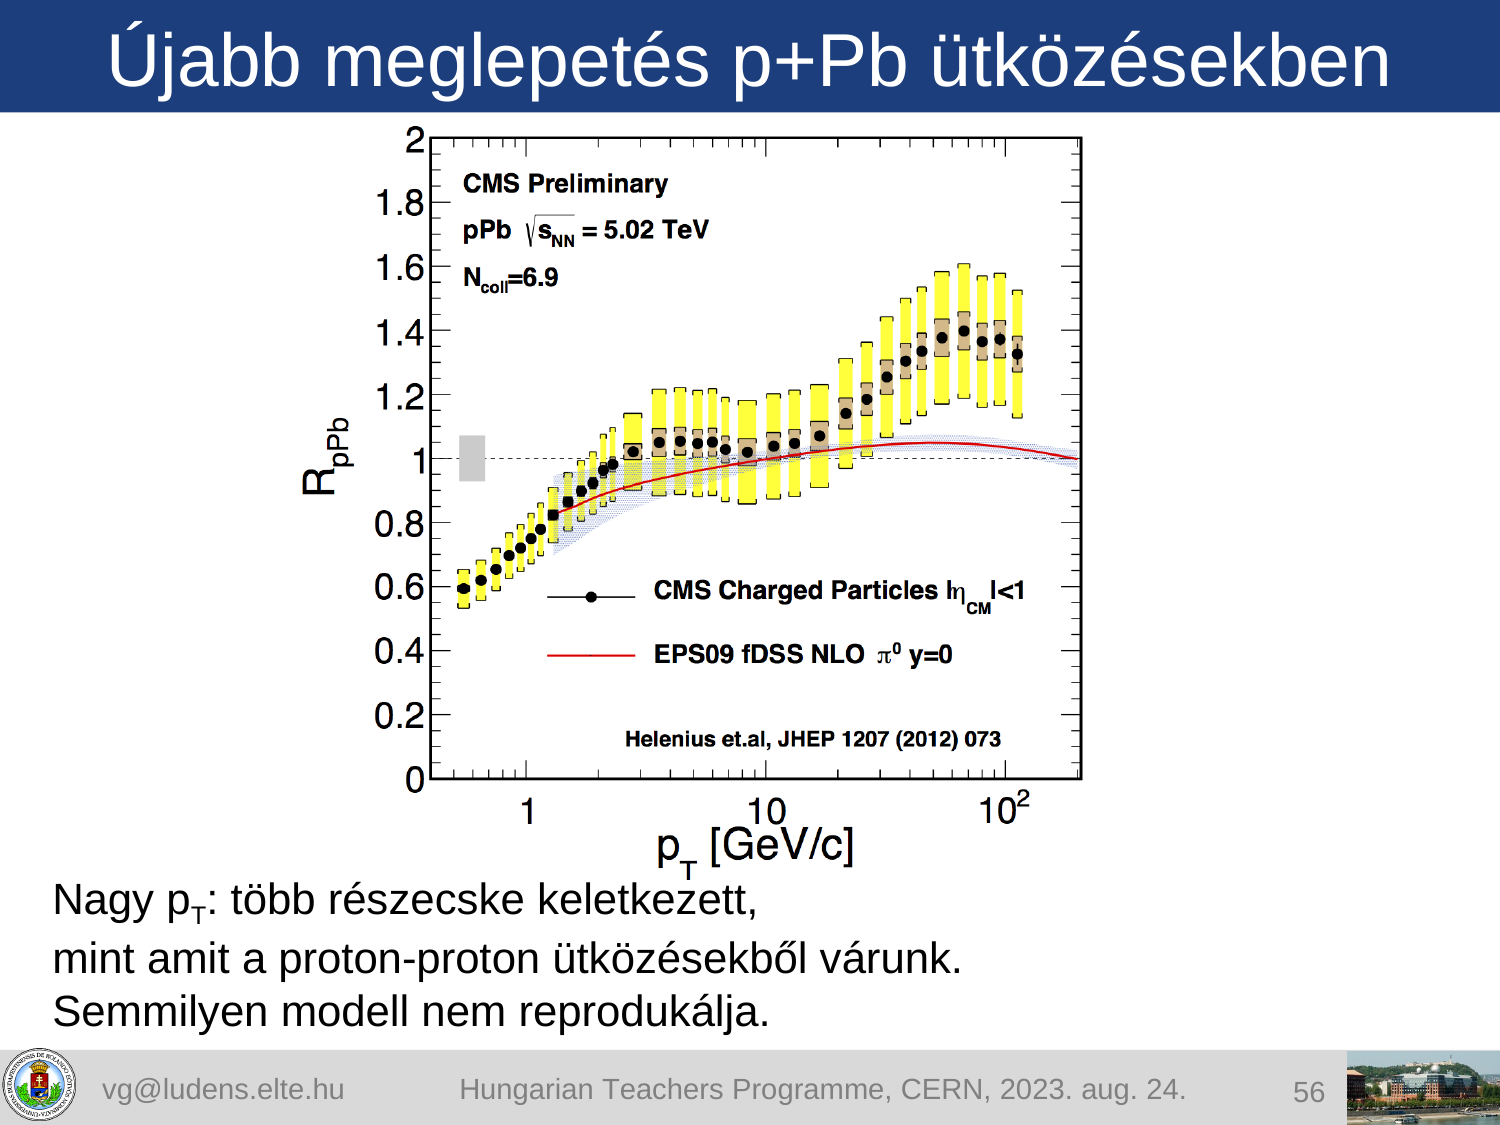

# Újabb meglepetés p+Pb ütközésekben
Nagy pT: több részecske keletkezett,
mint amit a proton-proton ütközésekből várunk.
Semmilyen modell nem reprodukálja.
56